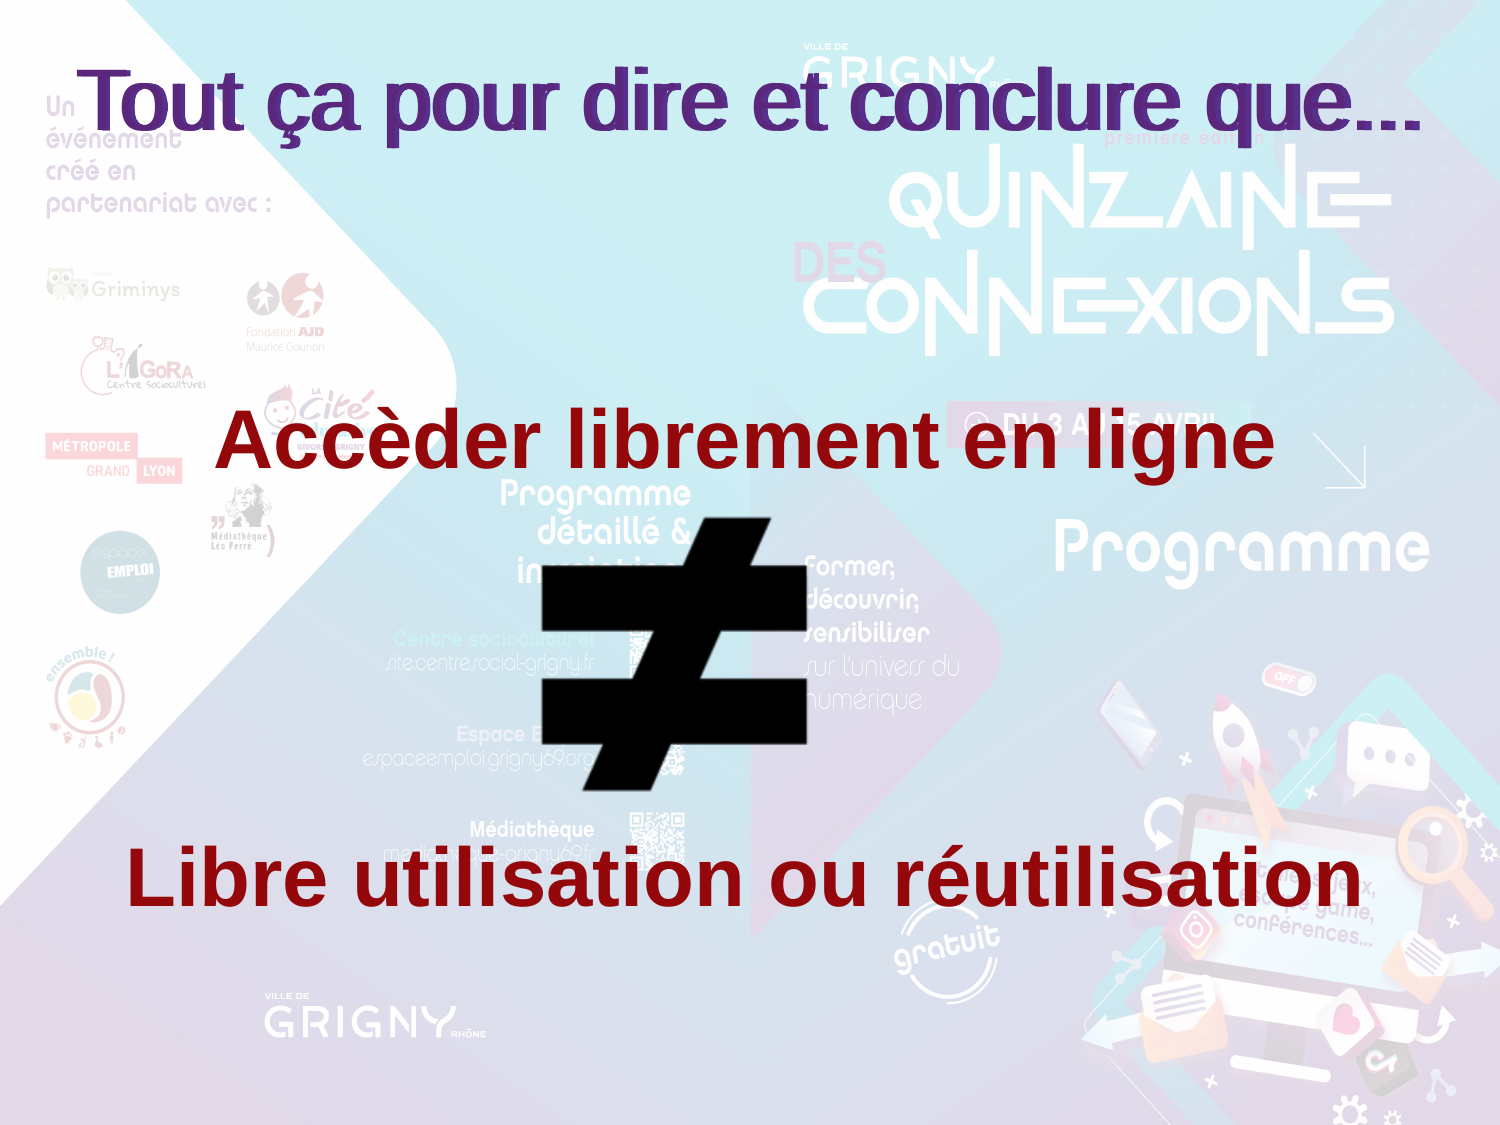

# Tout ça pour dire et conclure que...
Accèder librement en ligne
Libre utilisation ou réutilisation